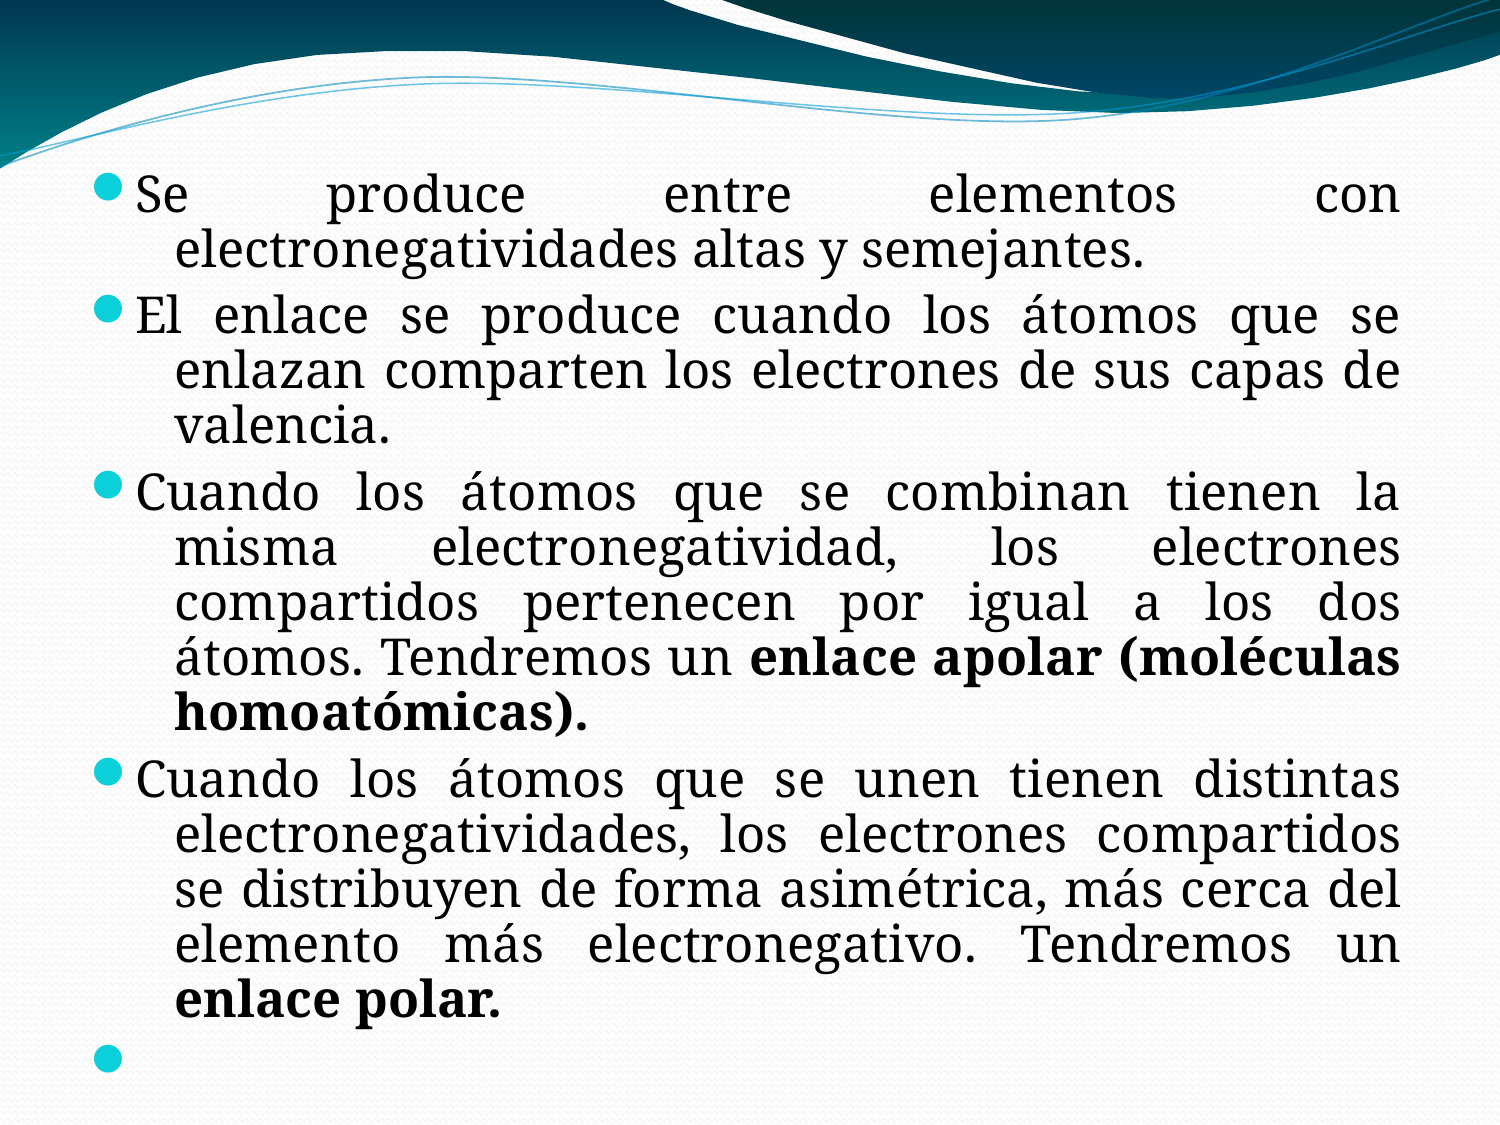

# Se produce entre elementos con electronegatividades altas y semejantes.
El enlace se produce cuando los átomos que se enlazan comparten los electrones de sus capas de valencia.
Cuando los átomos que se combinan tienen la misma electronegatividad, los electrones compartidos pertenecen por igual a los dos átomos. Tendremos un enlace apolar (moléculas homoatómicas).
Cuando los átomos que se unen tienen distintas electronegatividades, los electrones compartidos se distribuyen de forma asimétrica, más cerca del elemento más electronegativo. Tendremos un enlace polar.